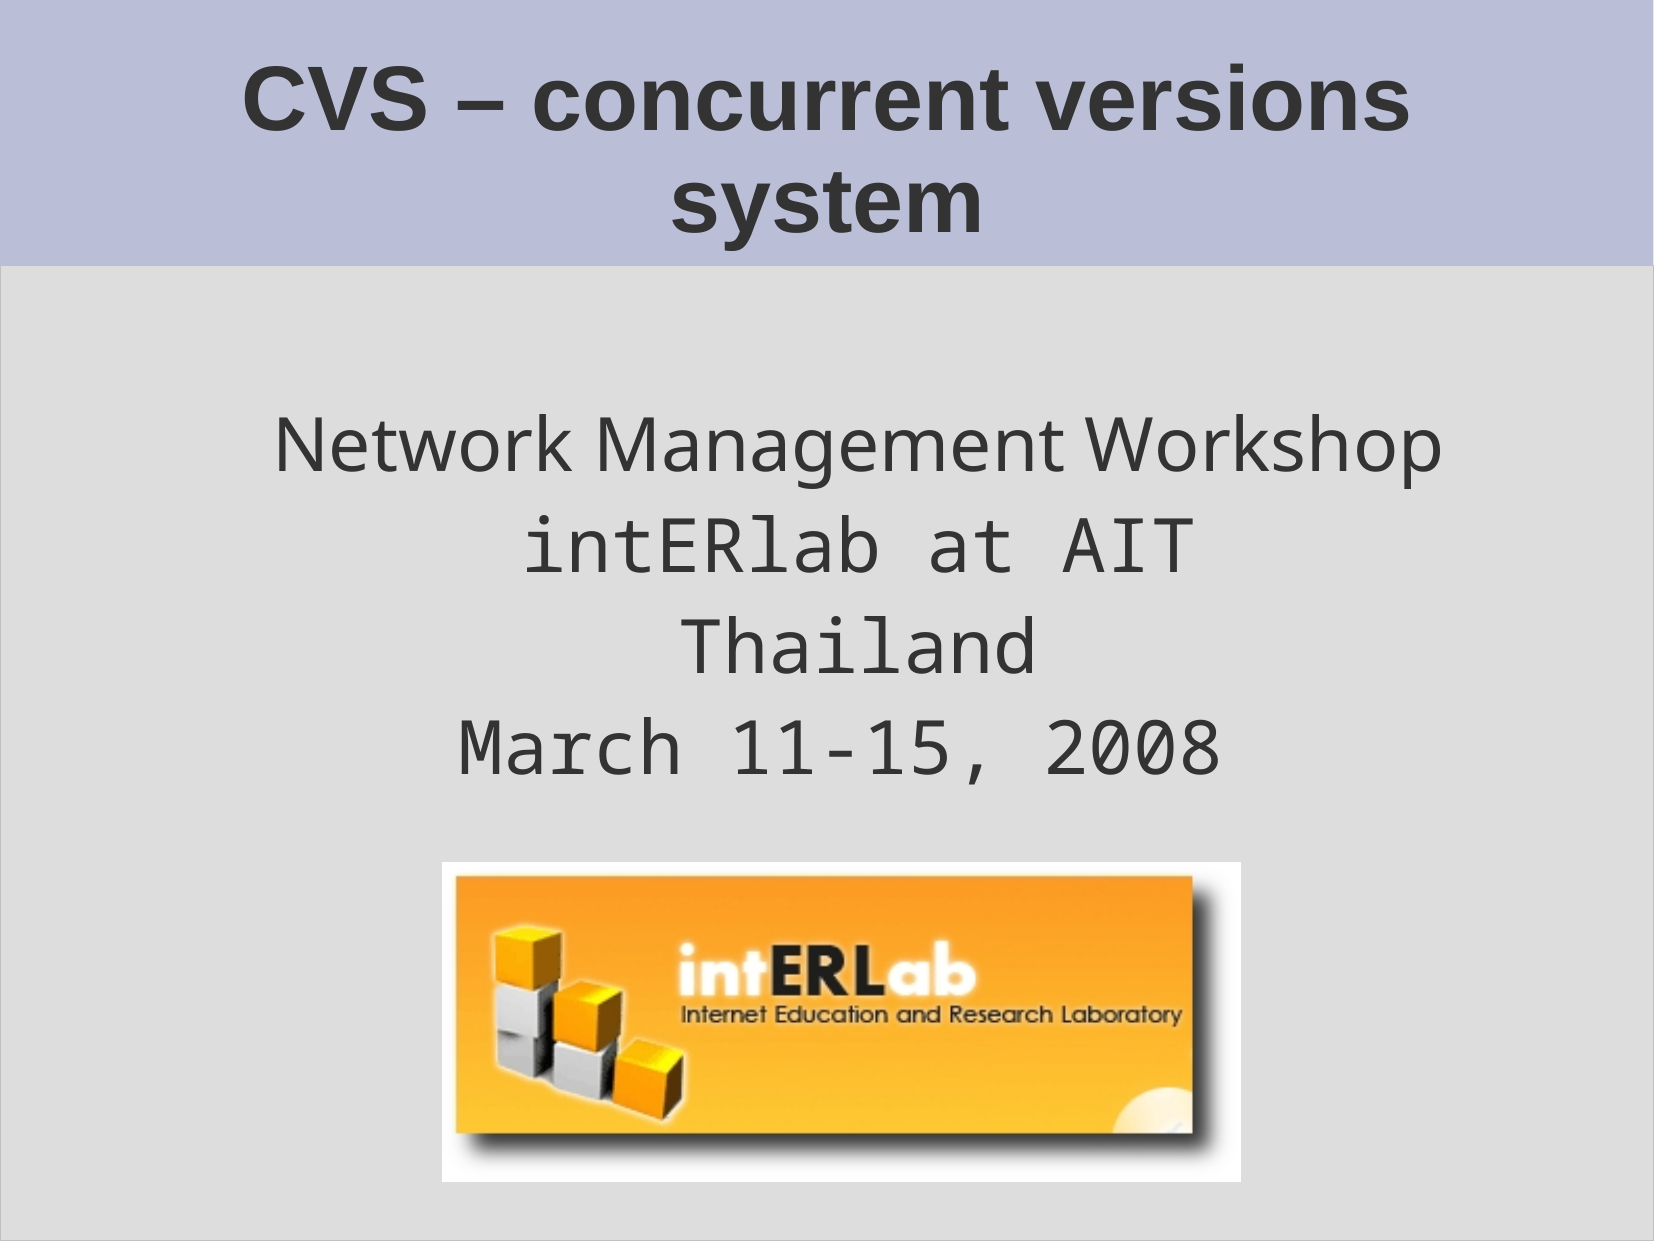

# CVS – concurrent versions system
Network Management Workshop
intERlab at AIT
Thailand
March 11-15, 2008